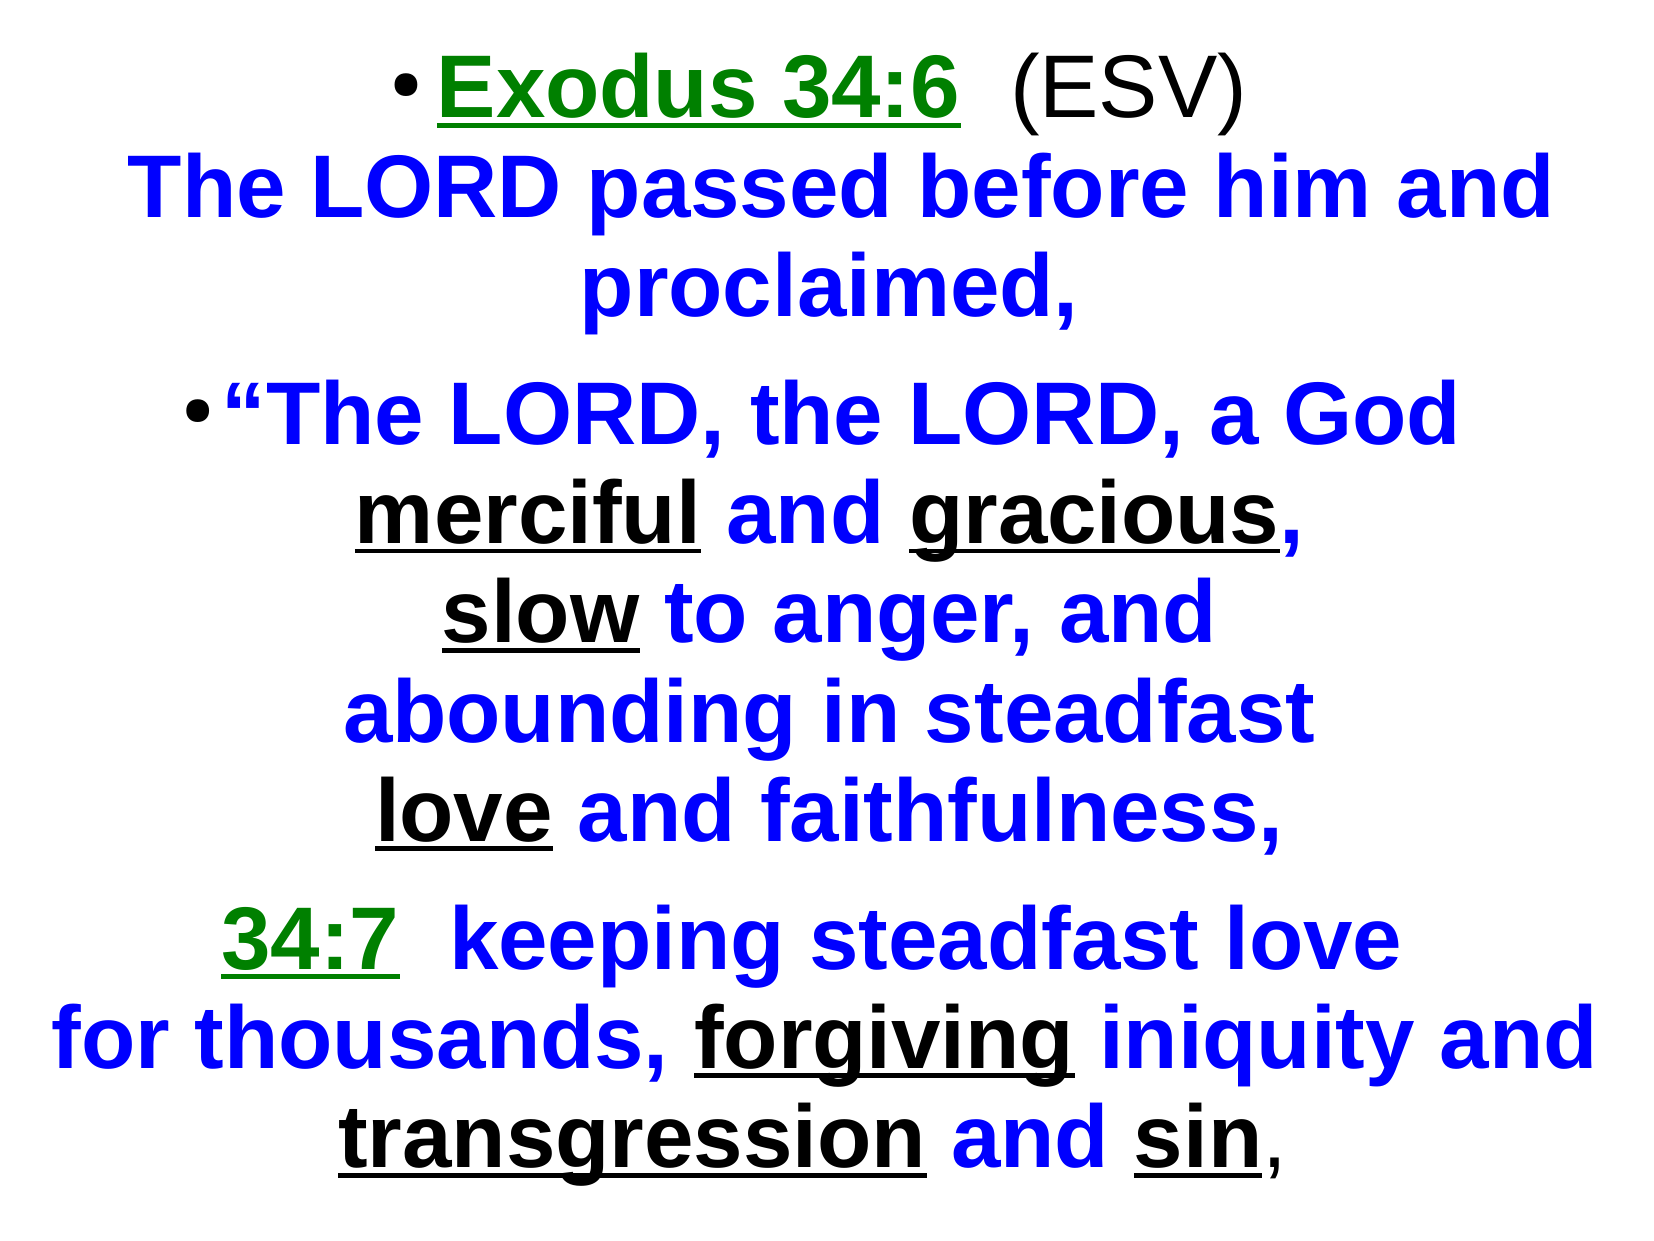

# Exodus 34:6  (ESV) The LORD passed before him and proclaimed,
“The LORD, the LORD, a God merciful and gracious,
slow to anger, and
abounding in steadfast
love and faithfulness,
34:7  keeping steadfast love
for thousands, forgiving iniquity and transgression and sin,